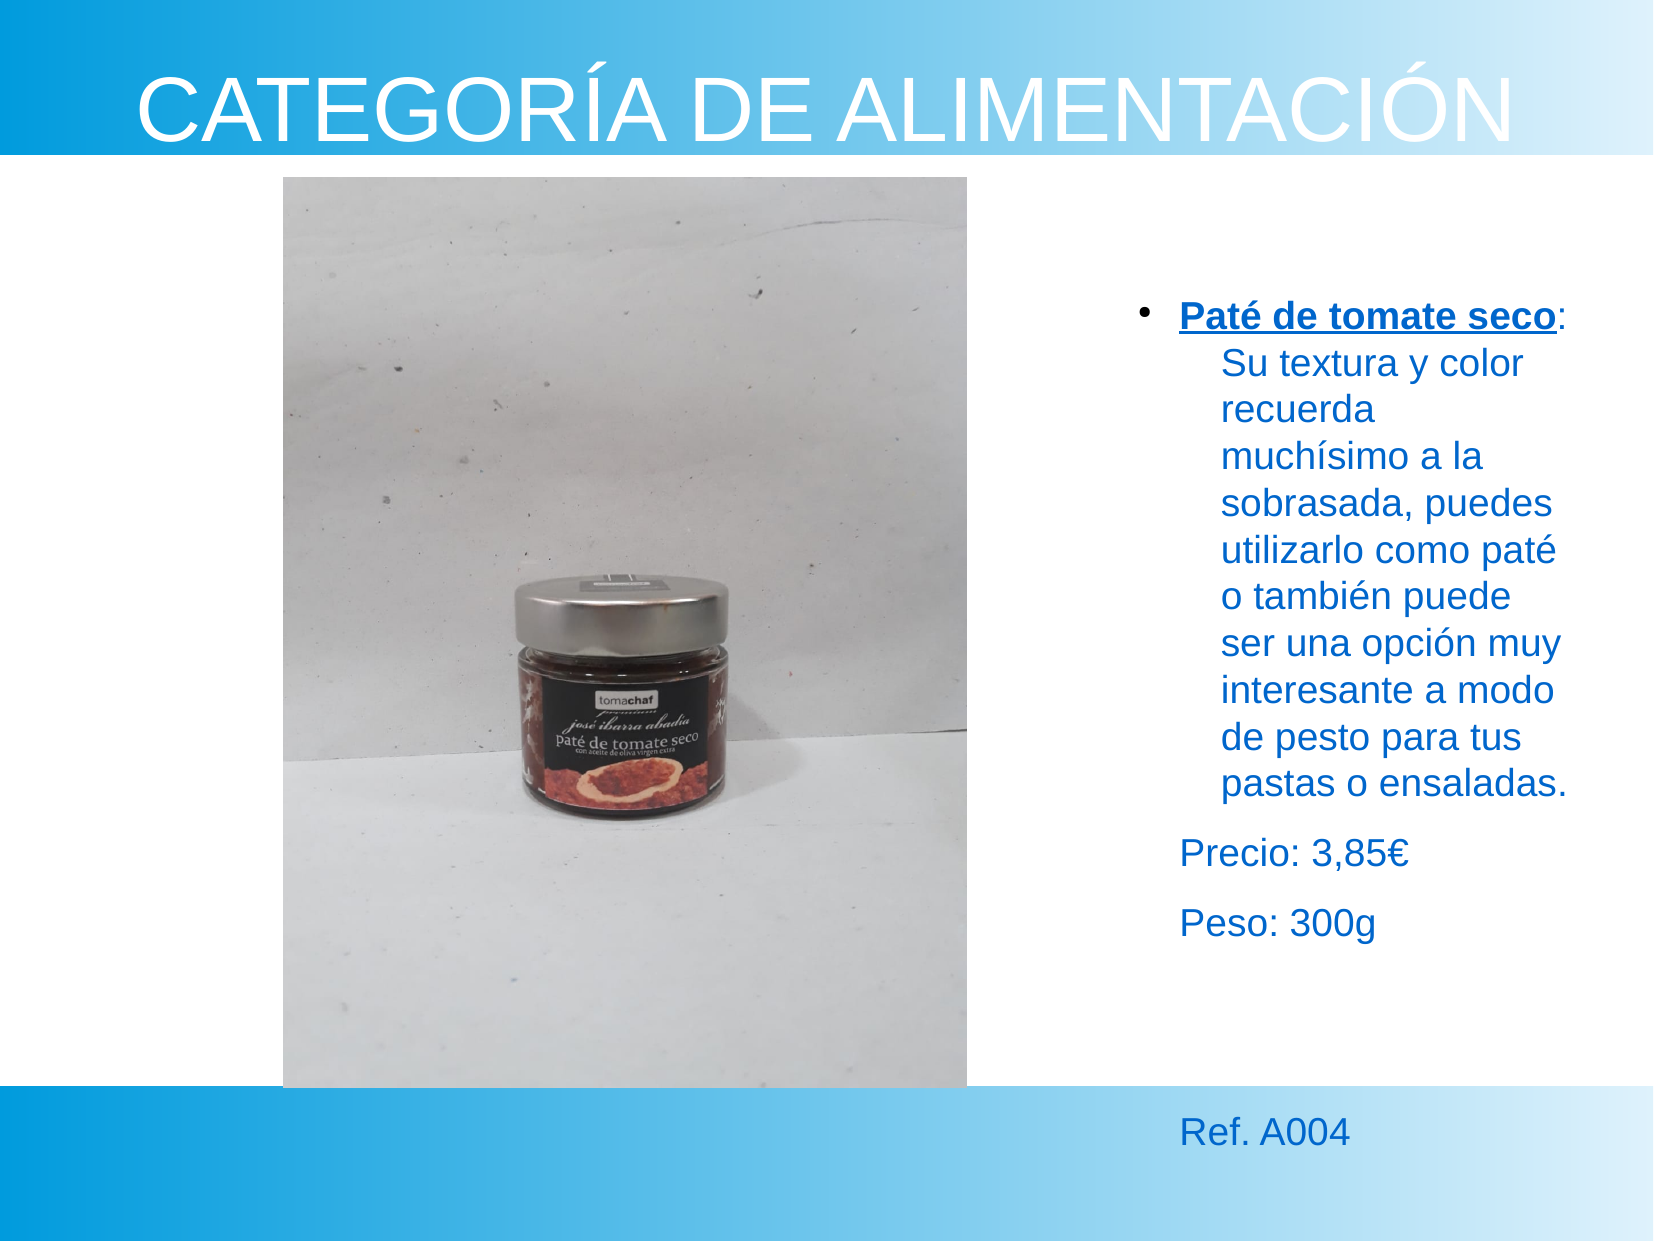

# CATEGORÍA DE ALIMENTACIÓN
Paté de tomate seco: Su textura y color recuerda muchísimo a la sobrasada, puedes utilizarlo como paté o también puede ser una opción muy interesante a modo de pesto para tus pastas o ensaladas.
Precio: 3,85€
Peso: 300g
Ref. A004